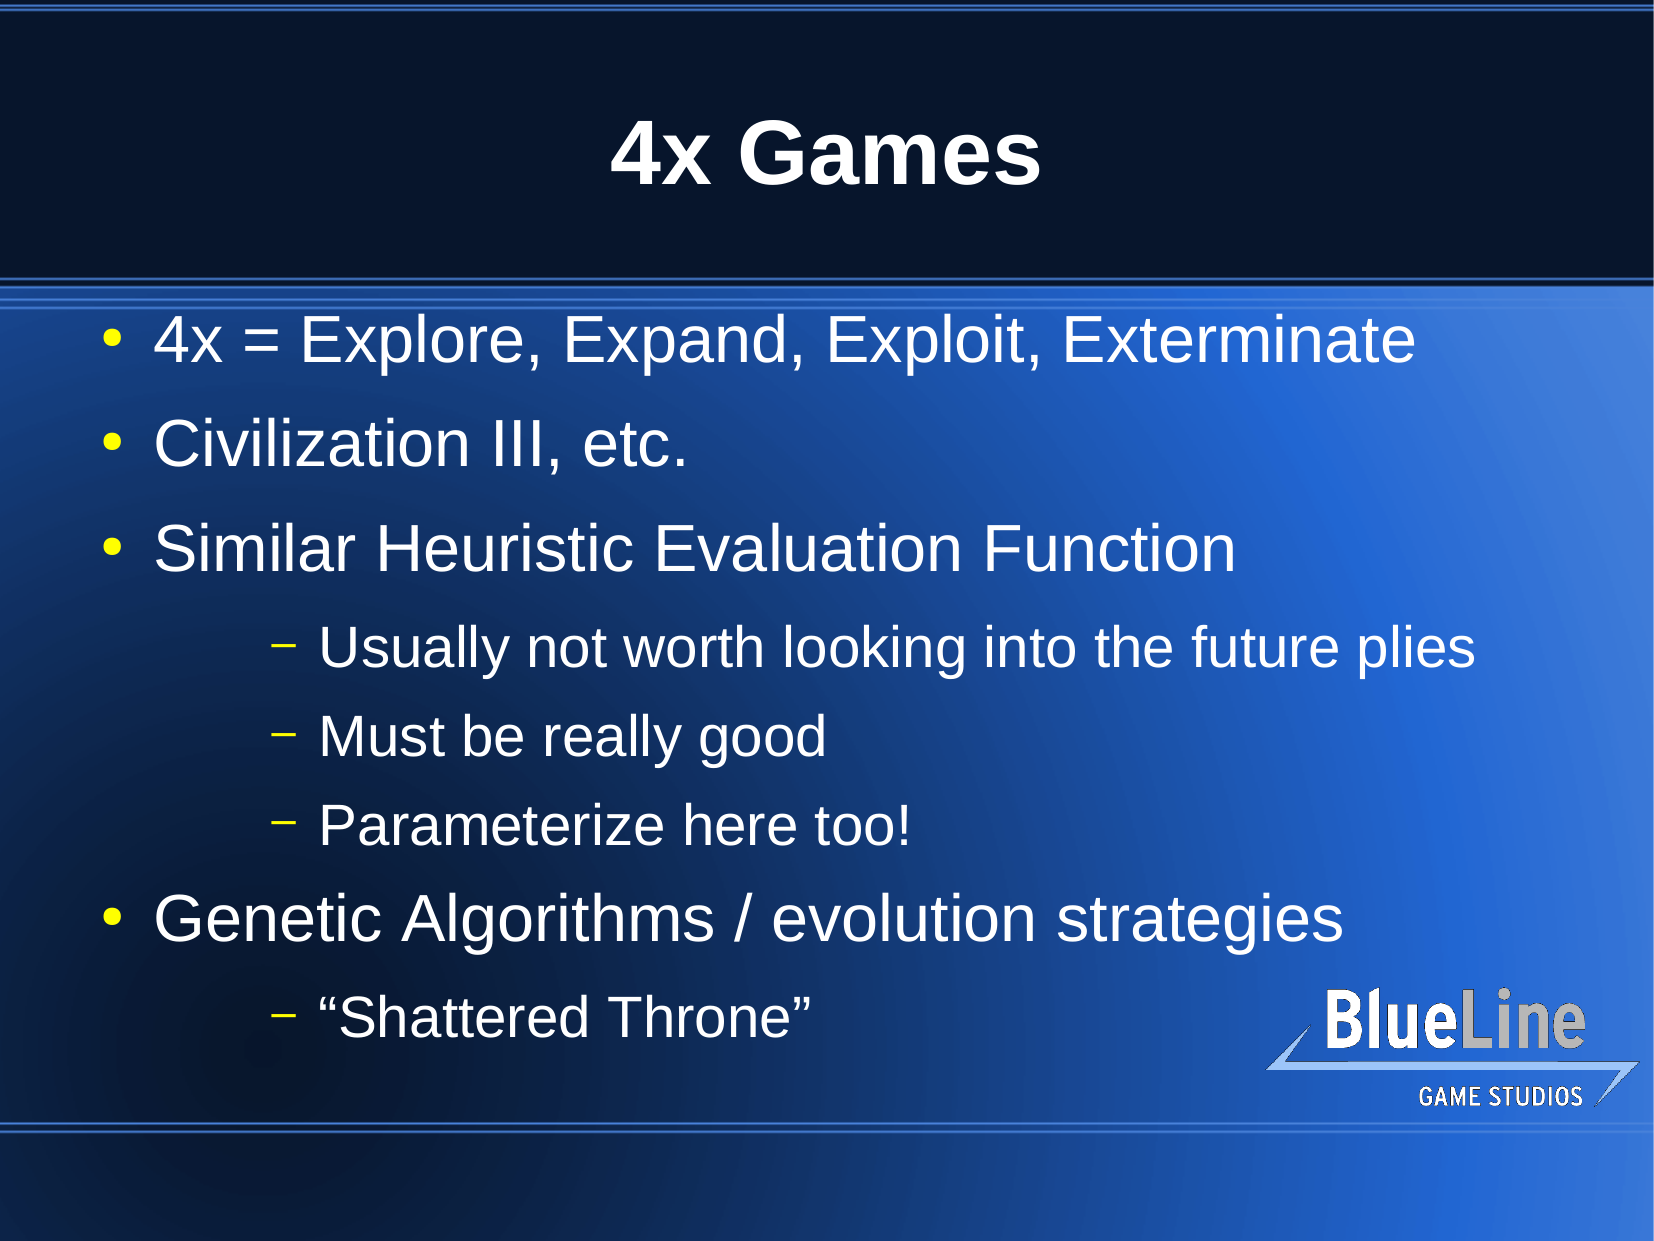

# 4x Games
4x = Explore, Expand, Exploit, Exterminate
Civilization III, etc.
Similar Heuristic Evaluation Function
Usually not worth looking into the future plies
Must be really good
Parameterize here too!
Genetic Algorithms / evolution strategies
“Shattered Throne”